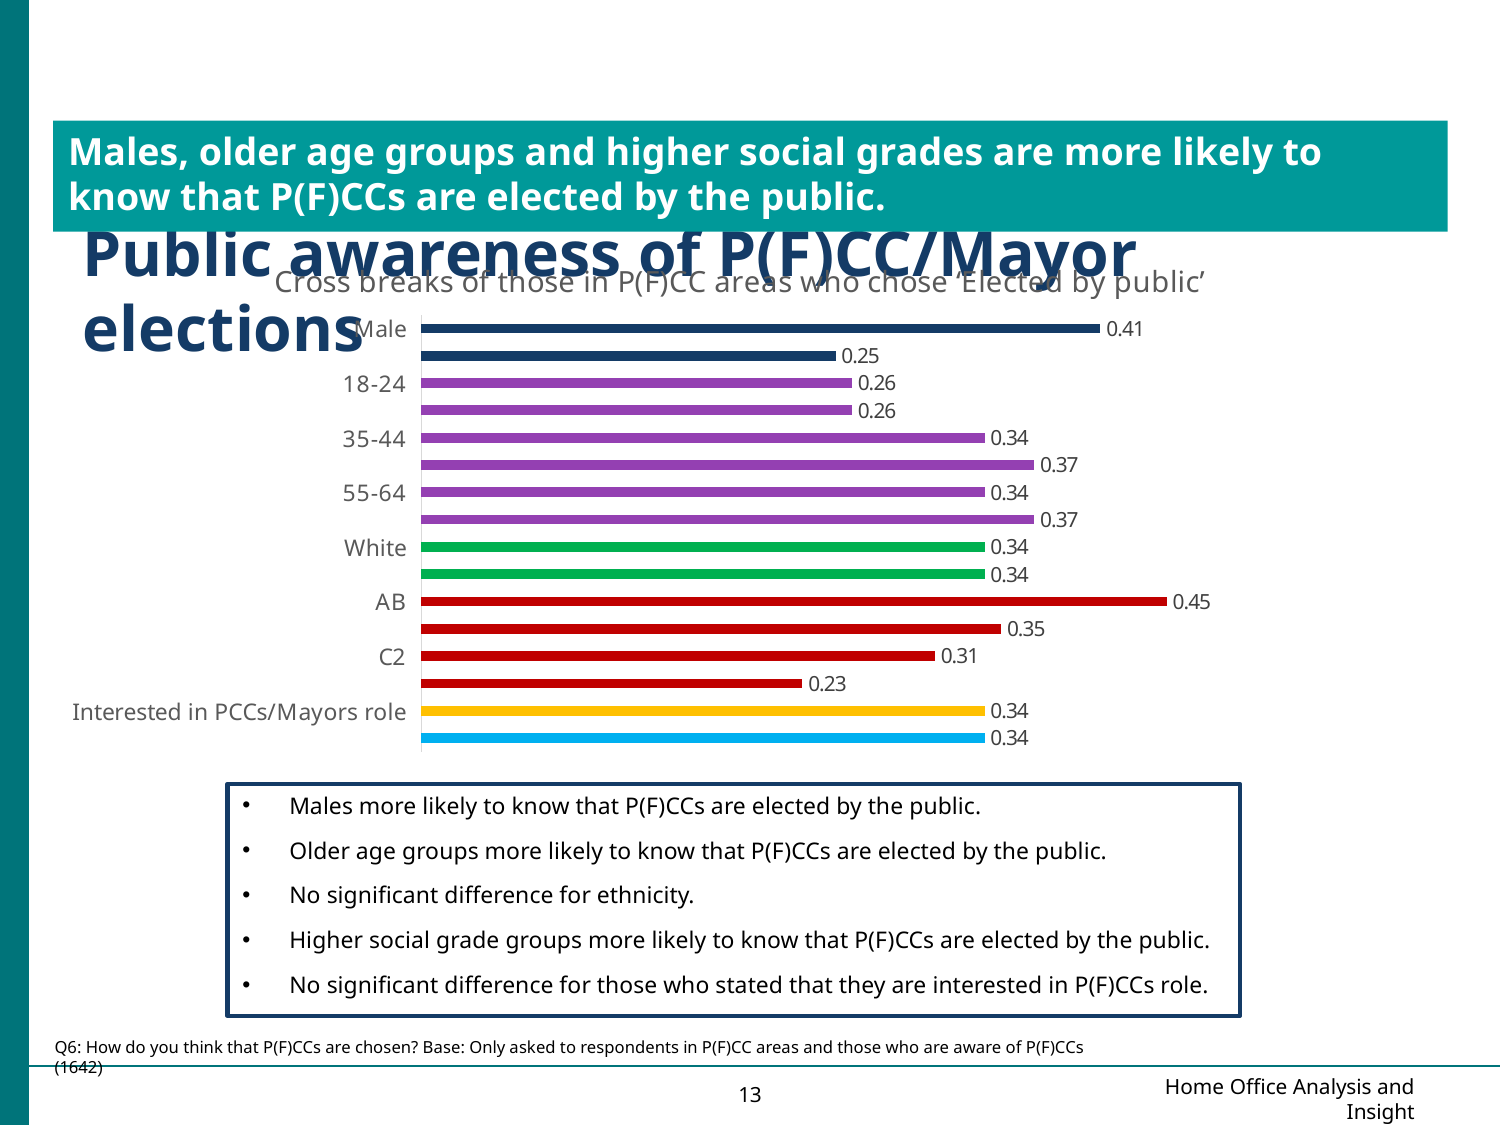

Males, older age groups and higher social grades are more likely to know that P(F)CCs are elected by the public.
# Public awareness of P(F)CC/Mayor elections
### Chart: Cross breaks of those in P(F)CC areas who chose ‘Elected by public’
| Category | Elected by public |
|---|---|
| Male | 0.41 |
| Female | 0.25 |
| 18-24 | 0.26 |
| 25-34 | 0.26 |
| 35-44 | 0.34 |
| 45-54 | 0.37 |
| 55-64 | 0.34 |
| 65+ | 0.37 |
| White | 0.34 |
| BME | 0.34 |
| AB | 0.45 |
| C1 | 0.35 |
| C2 | 0.31 |
| DE | 0.23 |
| Interested in PCCs/Mayors role | 0.34 |
| All responses | 0.34 |Males more likely to know that P(F)CCs are elected by the public.
Older age groups more likely to know that P(F)CCs are elected by the public.
No significant difference for ethnicity.
Higher social grade groups more likely to know that P(F)CCs are elected by the public.
No significant difference for those who stated that they are interested in P(F)CCs role.
Q6: How do you think that P(F)CCs are chosen? Base: Only asked to respondents in P(F)CC areas and those who are aware of P(F)CCs (1642)
4